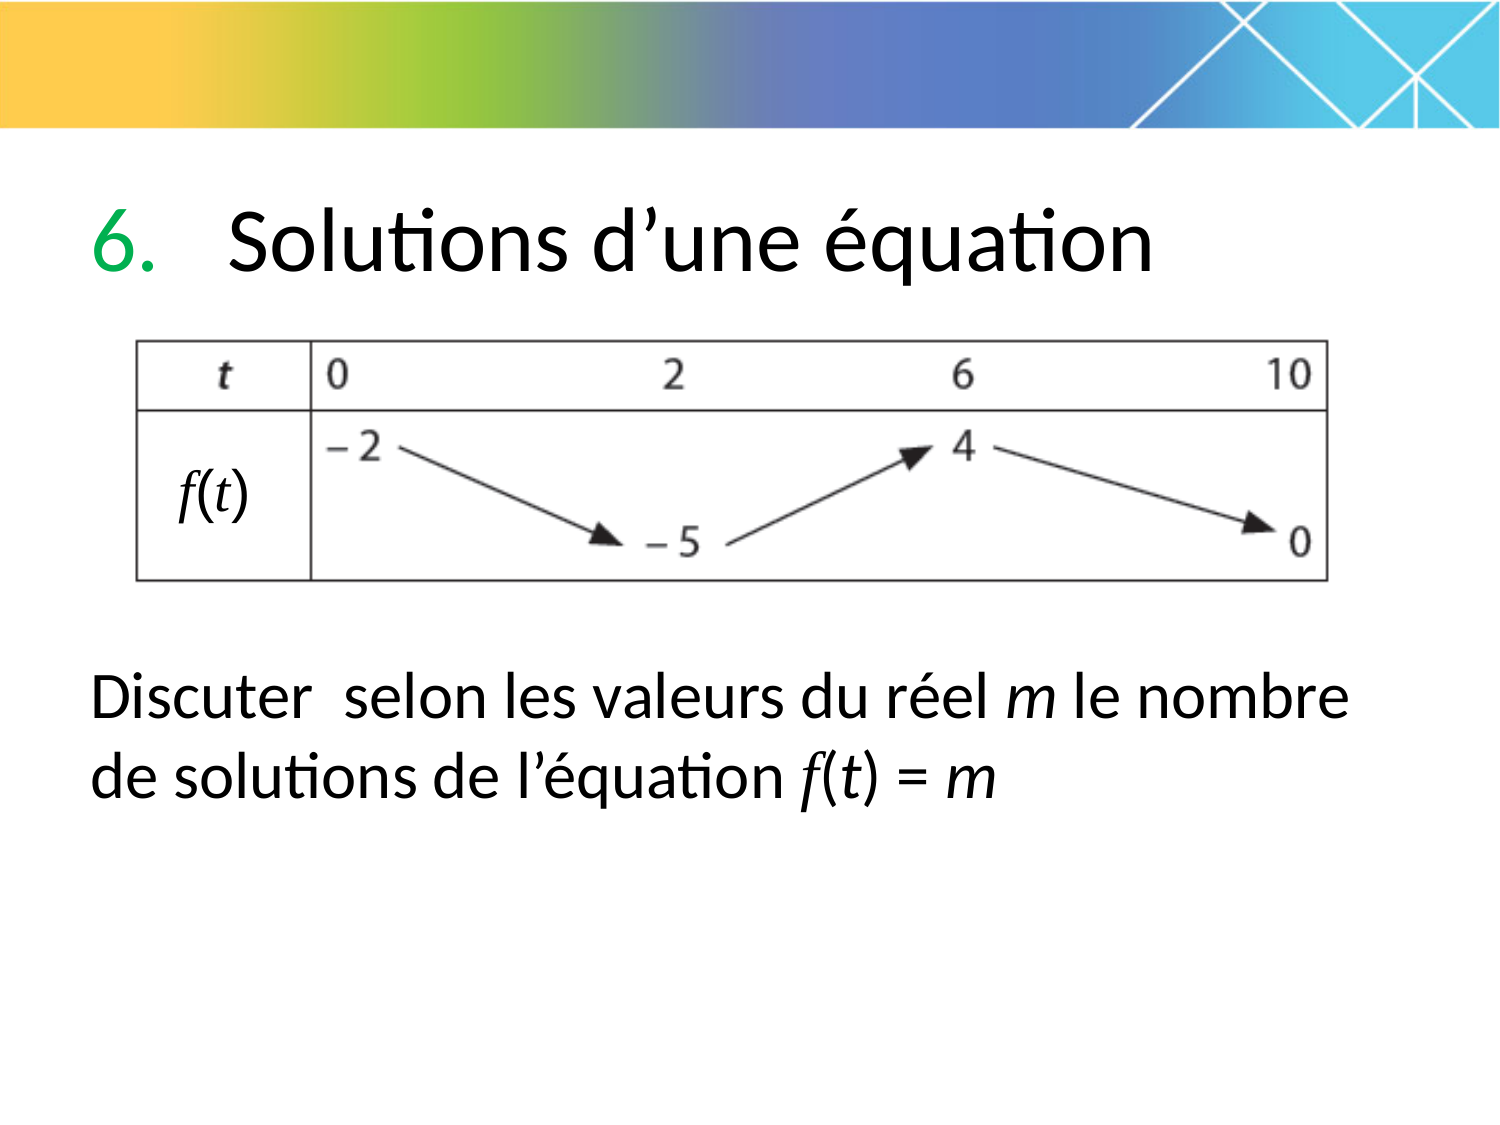

# Solutions d’une équation
f(t)
Discuter selon les valeurs du réel m le nombre de solutions de l’équation f(t) = m